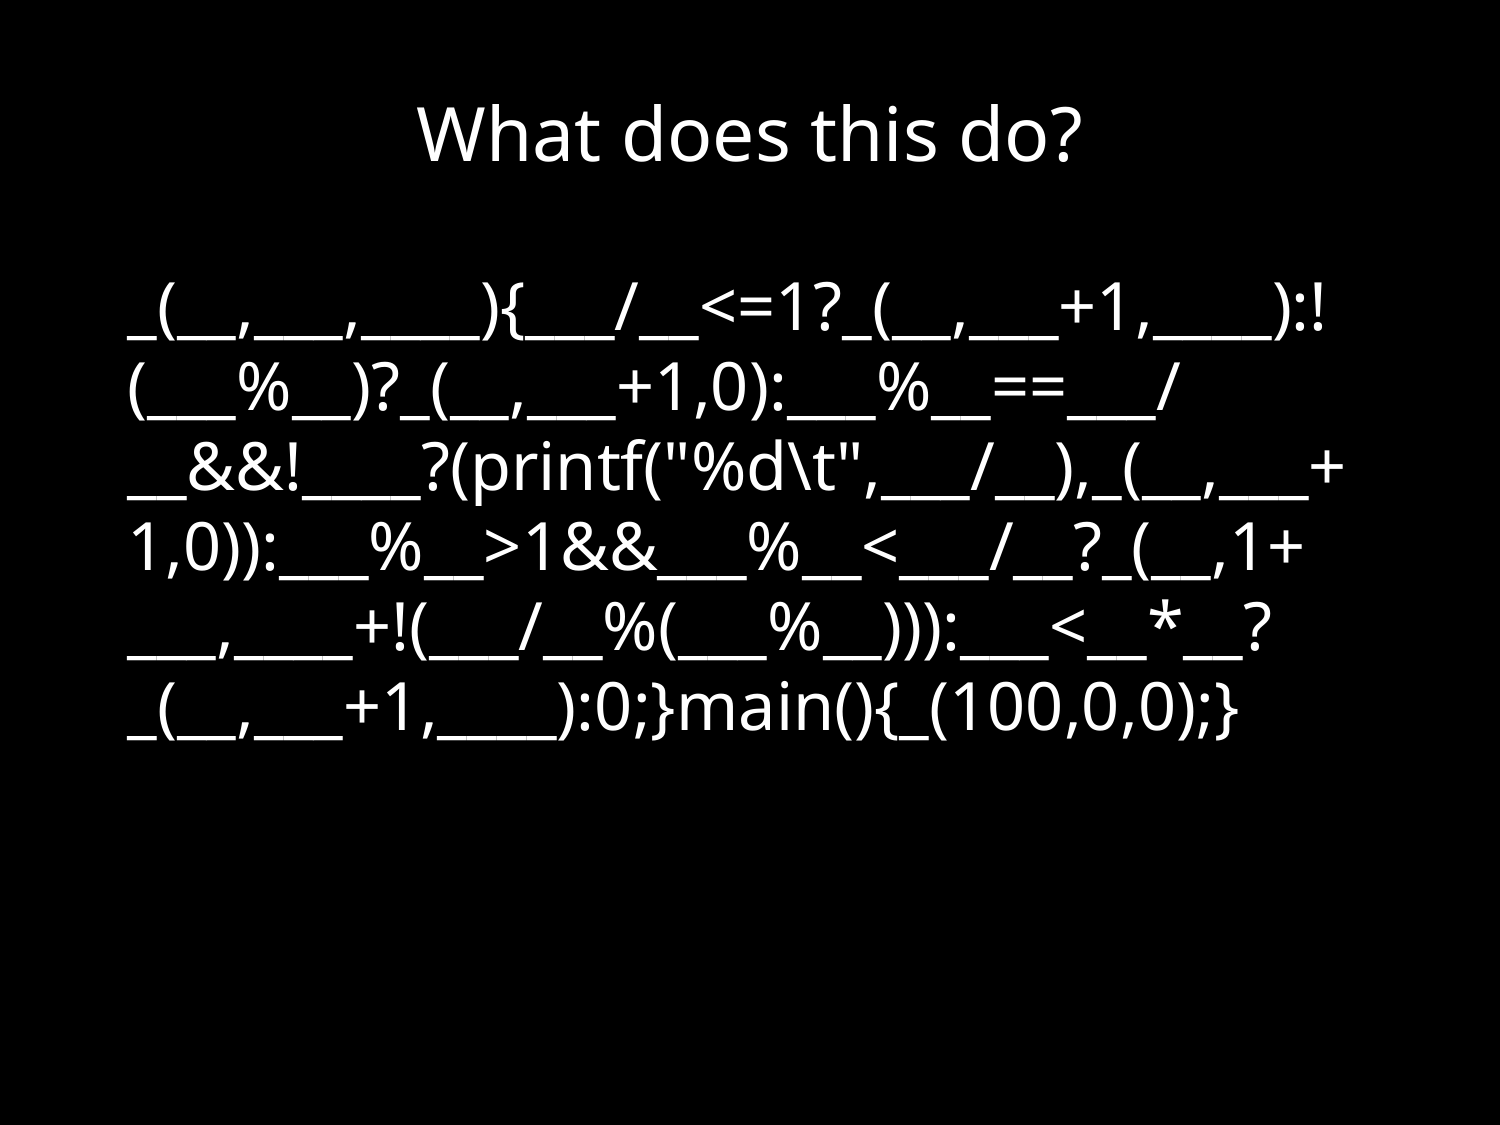

What does this do?
_(__,___,____){___/__<=1?_(__,___+1,____):!(___%__)?_(__,___+1,0):___%__==___/ __&&!____?(printf("%d\t",___/__),_(__,___+1,0)):___%__>1&&___%__<___/__?_(__,1+ ___,____+!(___/__%(___%__))):___<__*__?_(__,___+1,____):0;}main(){_(100,0,0);}